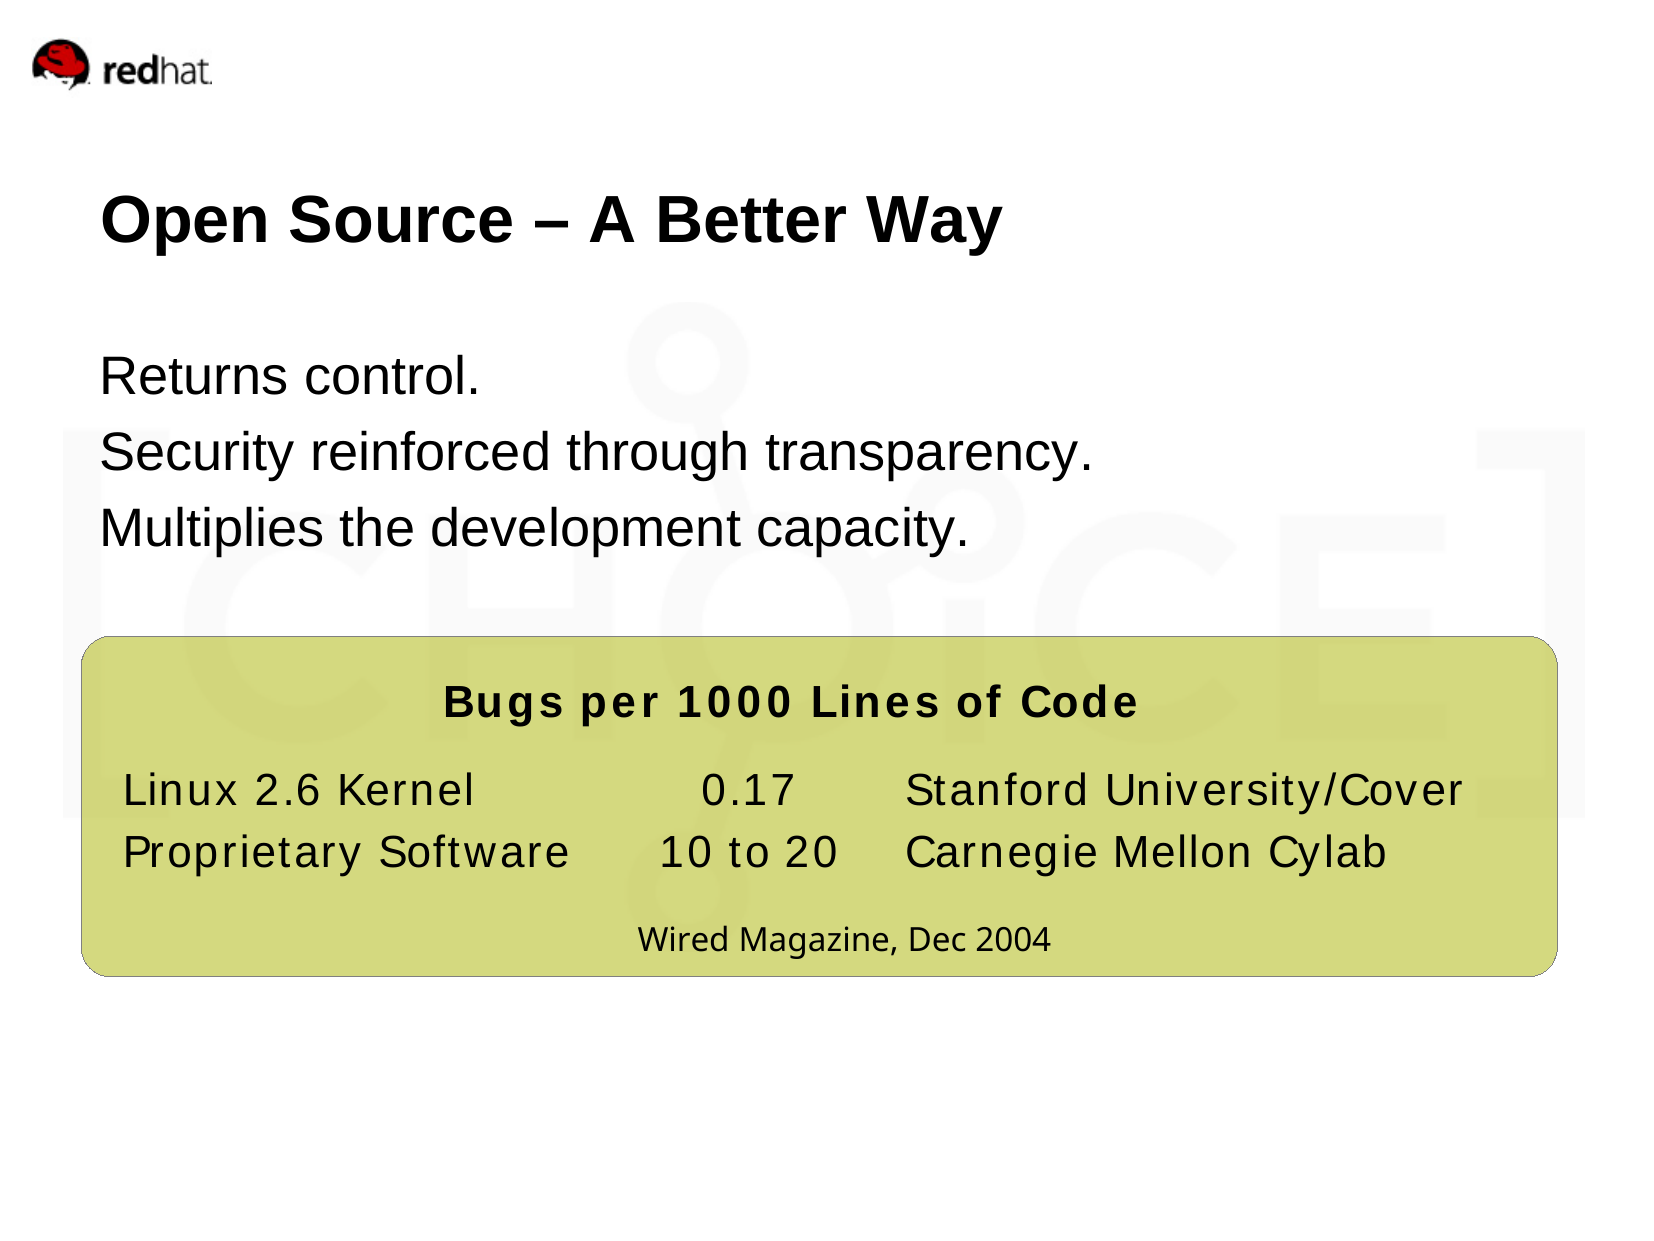

# Open Source – A Better Way
Returns control.
Security reinforced through transparency.
Multiplies the development capacity.
Wired Magazine, Dec 2004